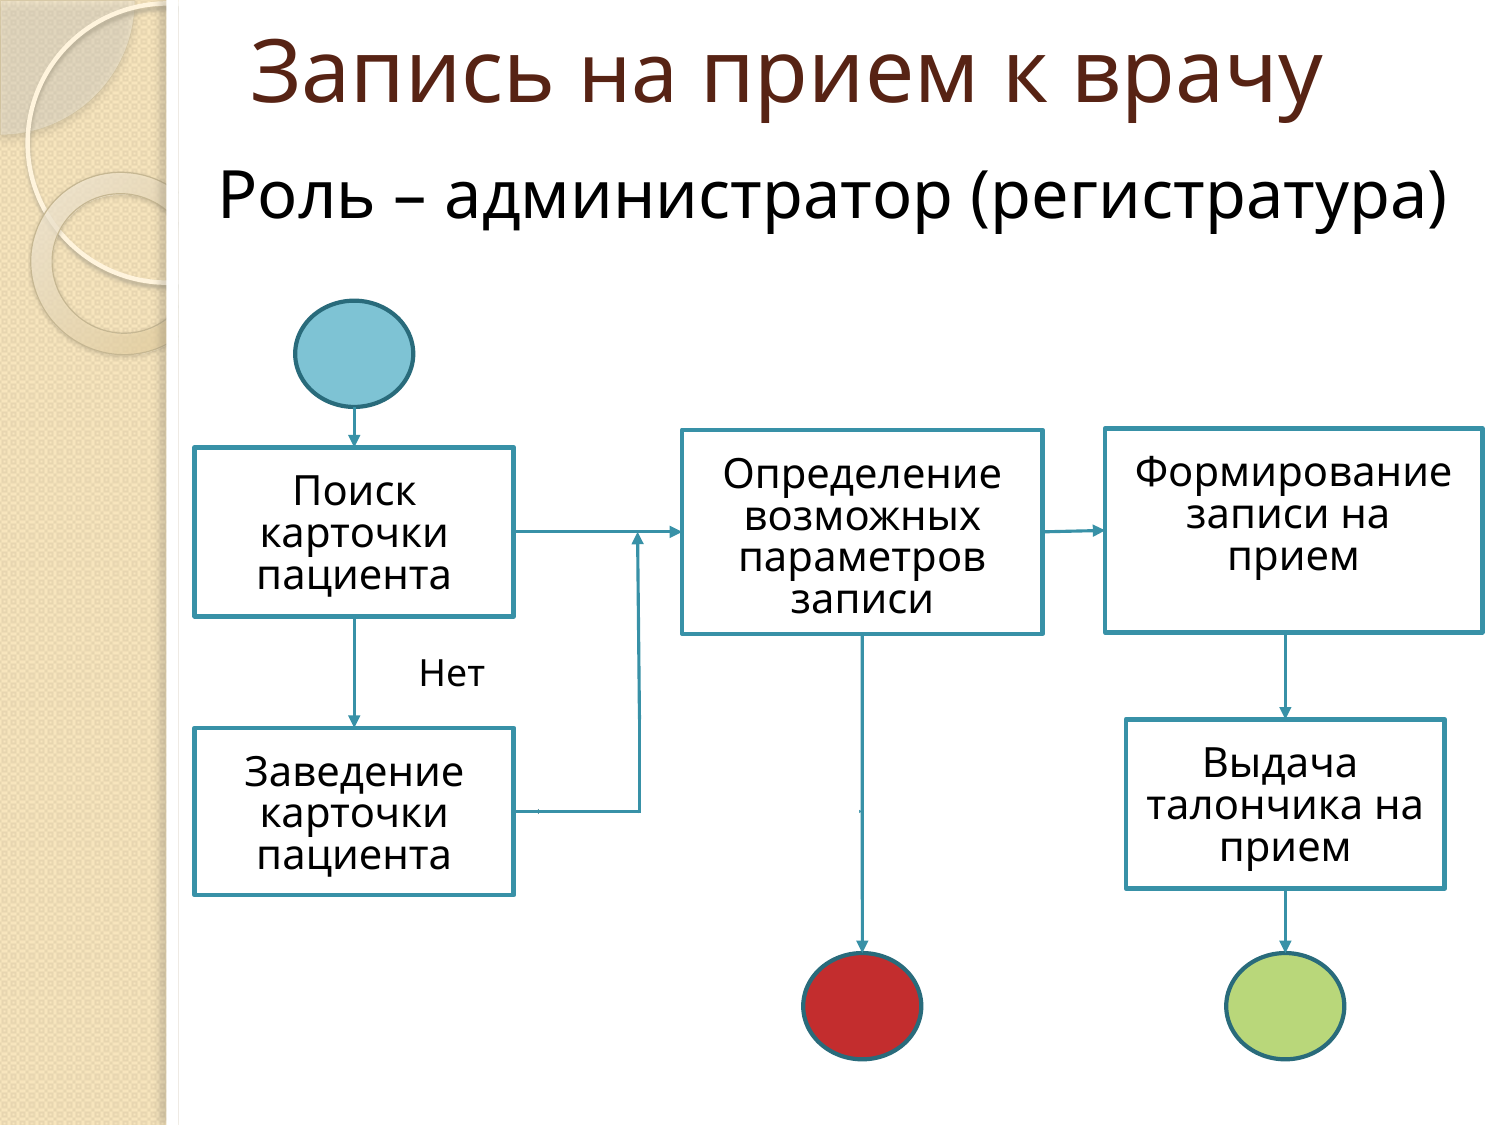

Запись на прием к врачу
# Роль – администратор (регистратура)
Формирование записи на прием
Определение возможных параметров записи
Поиск карточки пациента
Нет
Выдача талончика на прием
Заведение карточки пациента